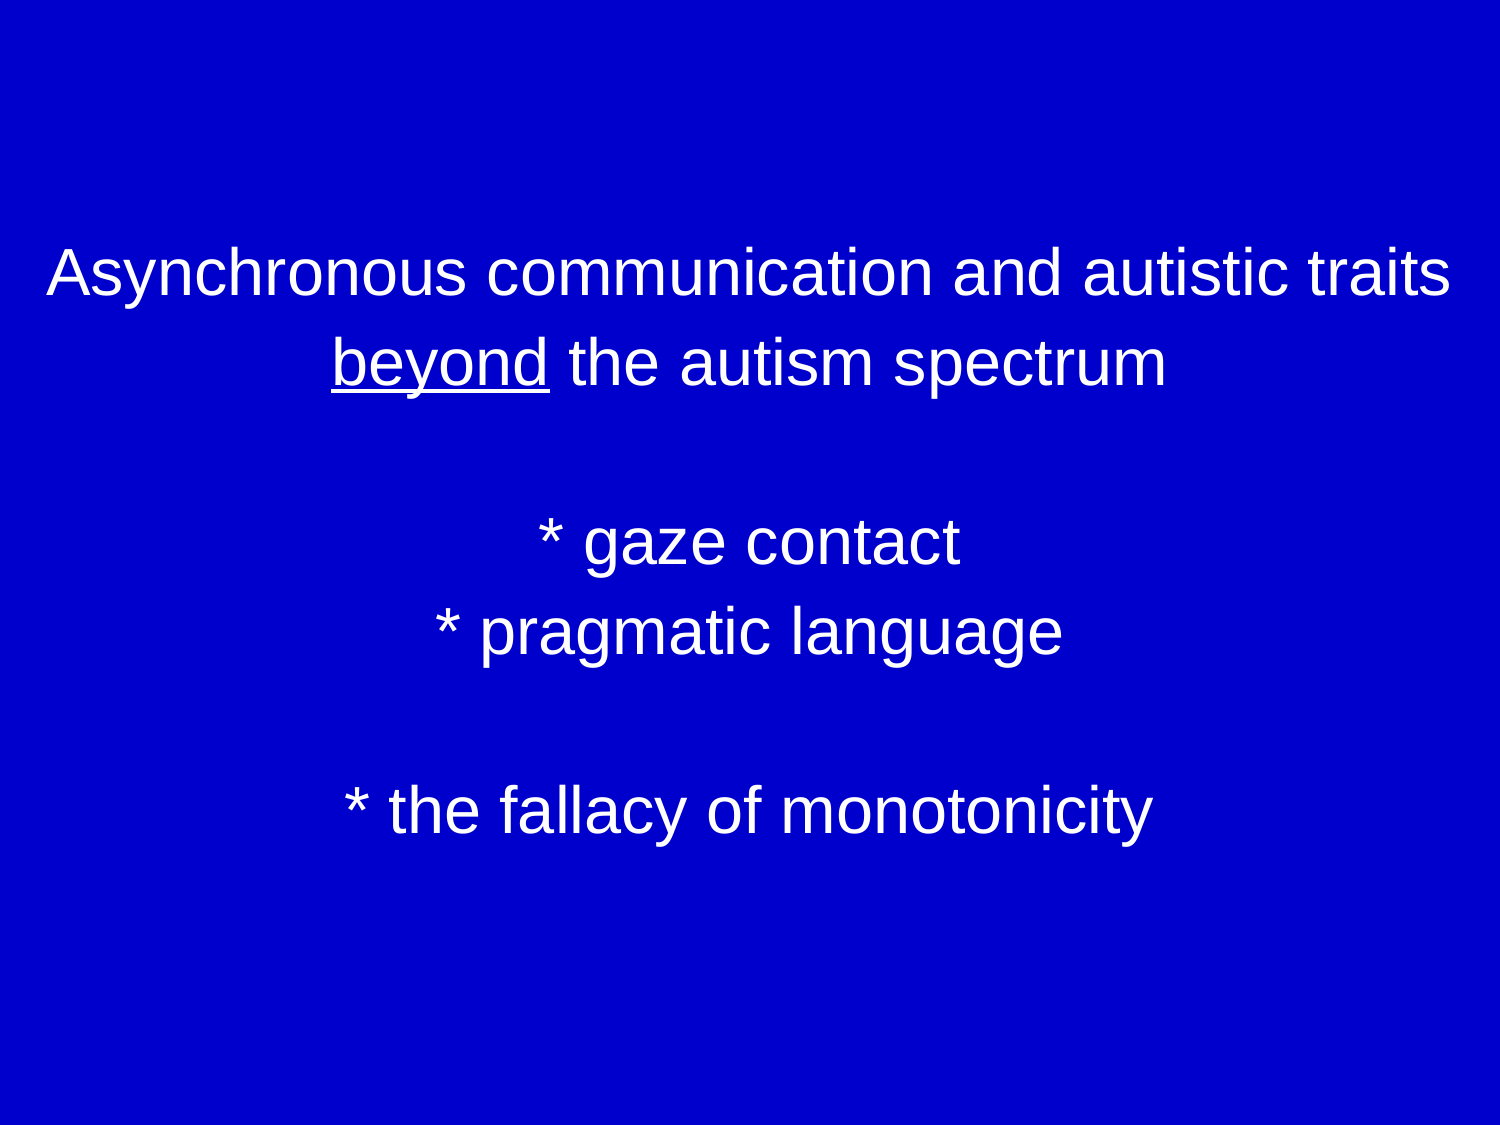

# Asynchronous communication and autistic traits beyond the autism spectrum * gaze contact * pragmatic language * the fallacy of monotonicity